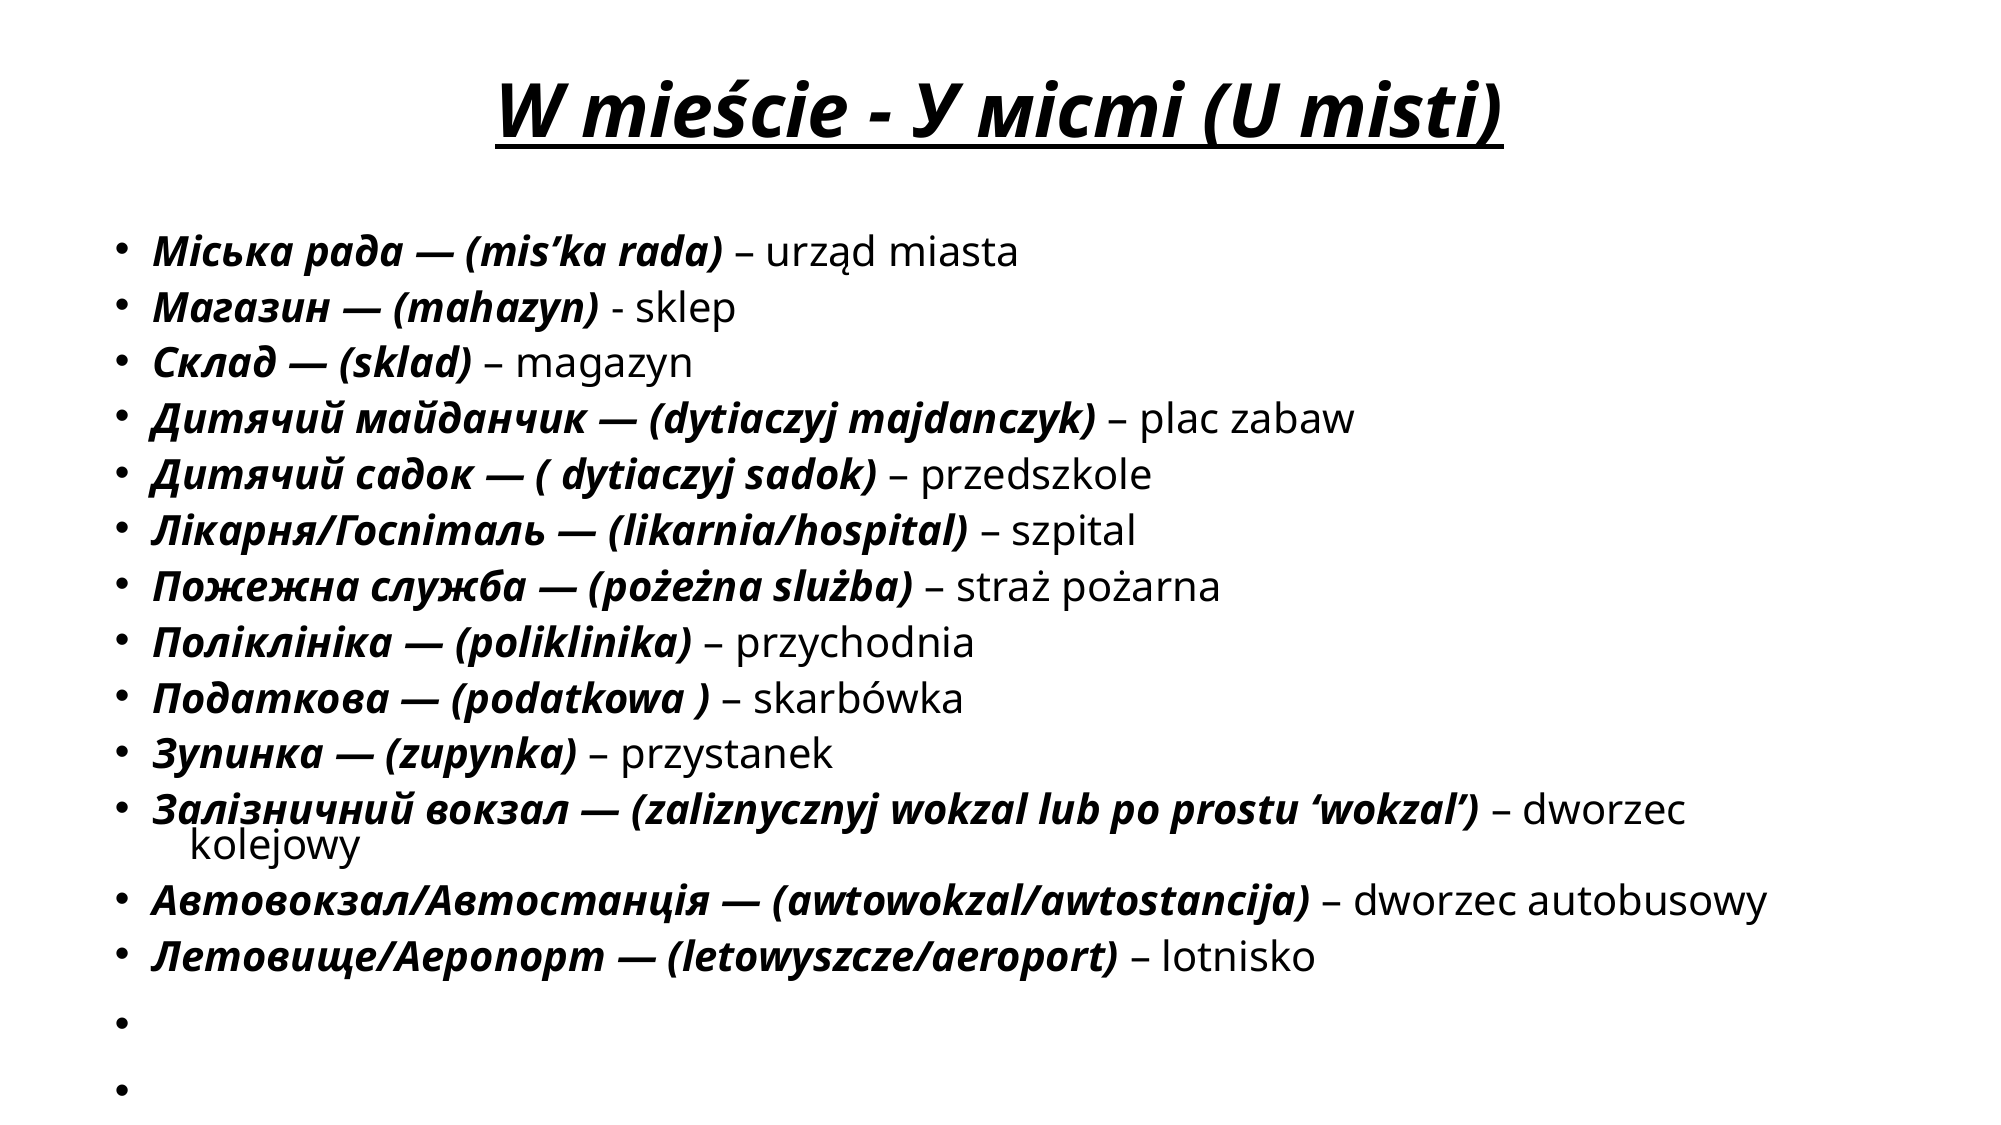

# W mieście - У місті (U misti)
Міська рада — (mis’ka rada) – urząd miasta
Магазин — (mahazyn) - sklep
Склад — (sklad) – magazyn
Дитячий майданчик — (dytiaczyj majdanczyk) – plac zabaw
Дитячий садок — ( dytiaczyj sadok) – przedszkole
Лікарня/Госпіталь — (likarnia/hospital) – szpital
Пожежна служба — (pożeżna slużba) – straż pożarna
Поліклініка — (poliklinika) – przychodnia
Податкова — (podatkowa ) – skarbówka
Зупинка — (zupynka) – przystanek
Залізничний вокзал — (zaliznycznyj wokzal lub po prostu ‘wokzal’) – dworzec kolejowy
Автовокзал/Автостанція — (awtowokzal/awtostancija) – dworzec autobusowy
Летовище/Аеропорт — (letowyszcze/aeroport) – lotnisko